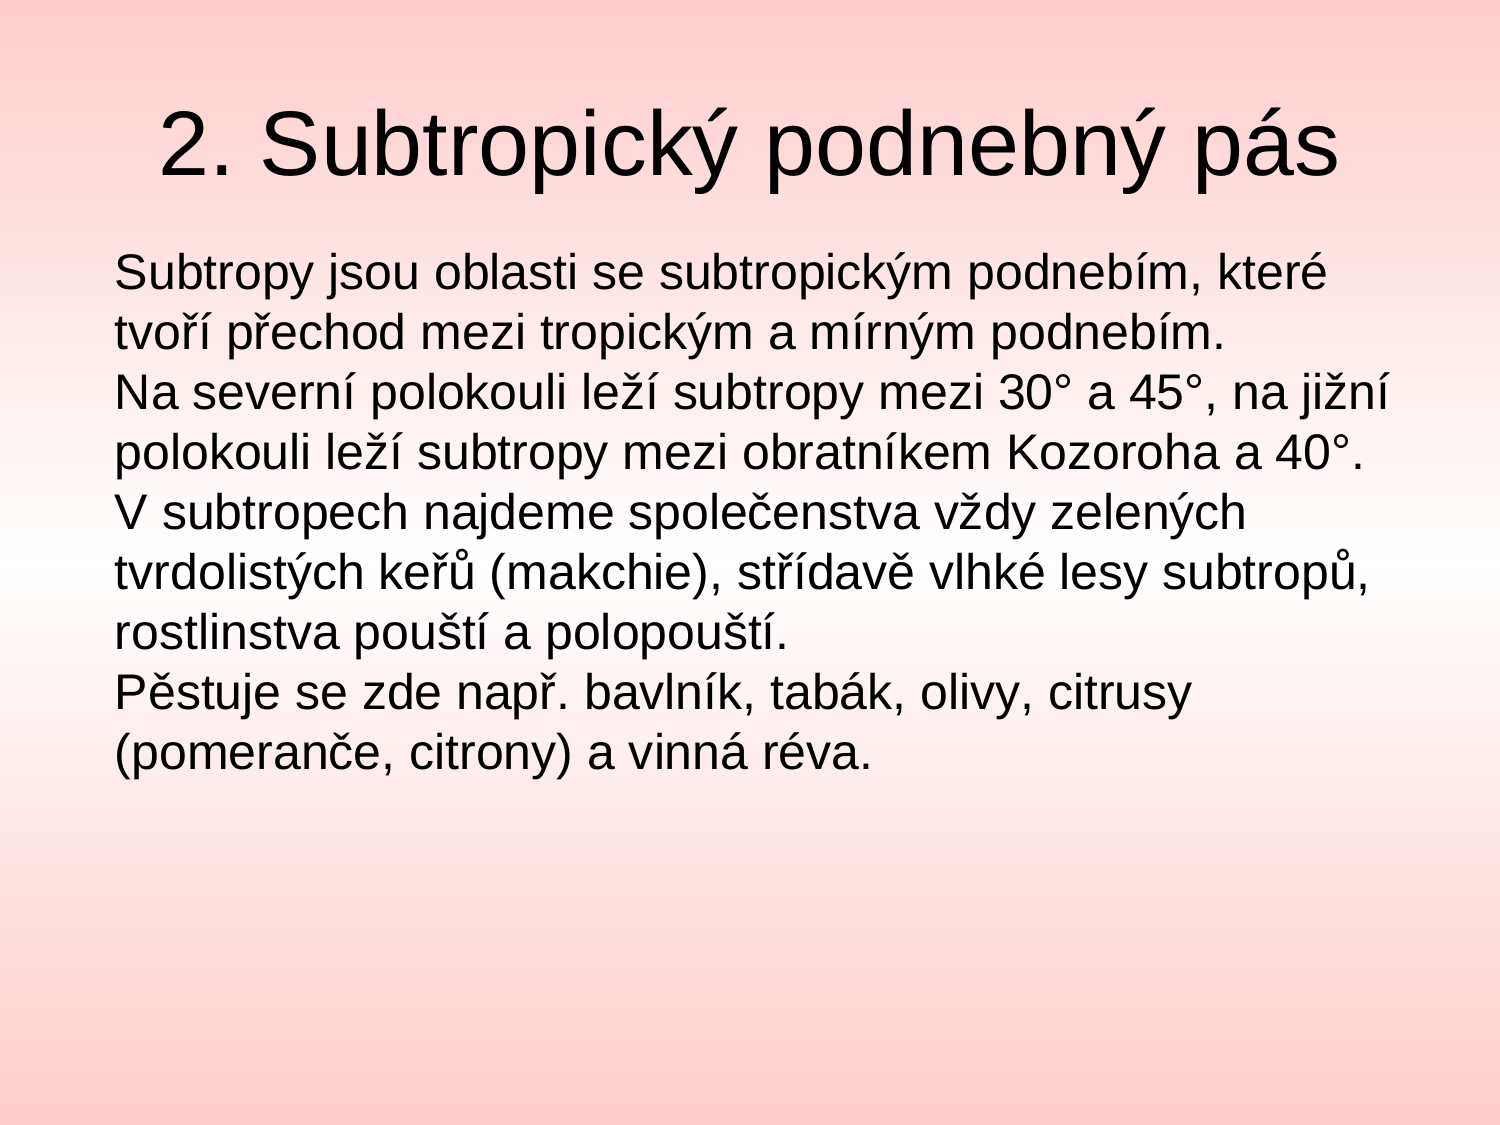

# 2. Subtropický podnebný pás
Subtropy jsou oblasti se subtropickým podnebím, které tvoří přechod mezi tropickým a mírným podnebím.
Na severní polokouli leží subtropy mezi 30° a 45°, na jižní polokouli leží subtropy mezi obratníkem Kozoroha a 40°.
V subtropech najdeme společenstva vždy zelených tvrdolistých keřů (makchie), střídavě vlhké lesy subtropů, rostlinstva pouští a polopouští.
Pěstuje se zde např. bavlník, tabák, olivy, citrusy (pomeranče, citrony) a vinná réva.